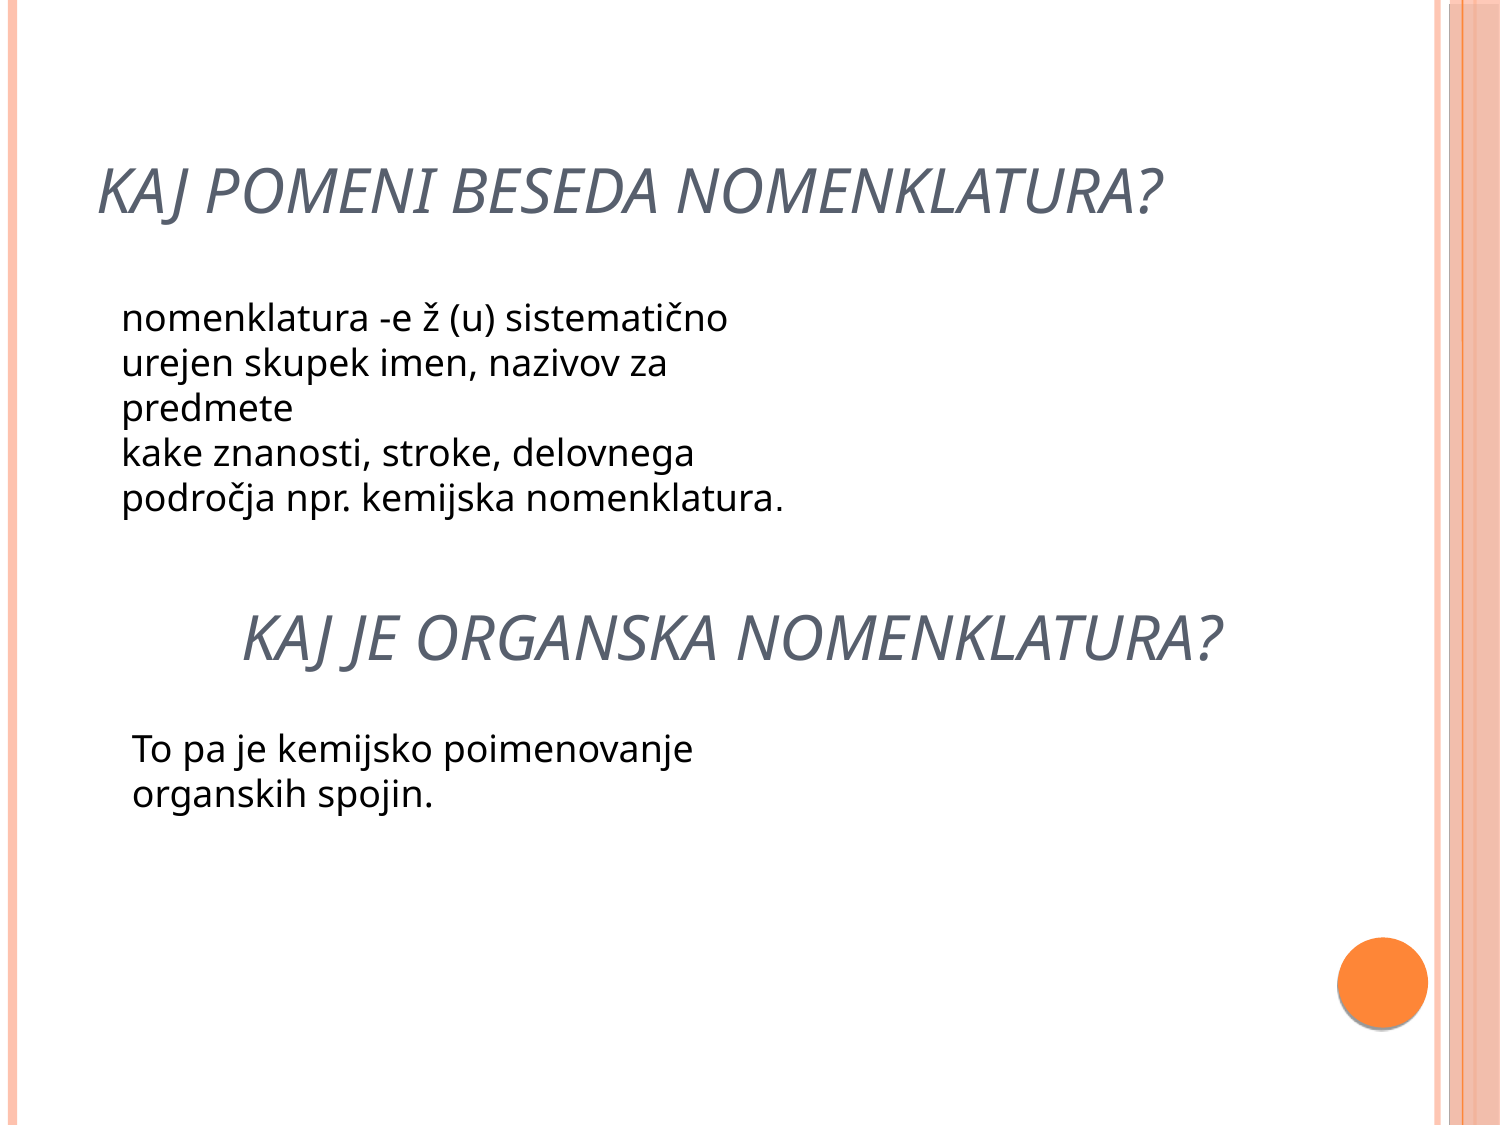

Kaj pomeni beseda nomenklatura?
nomenklatura -e ž (u) sistematično urejen skupek imen, nazivov za predmete
kake znanosti, stroke, delovnega področja npr. kemijska nomenklatura.
Kaj je organska nomenklatura?
To pa je kemijsko poimenovanje organskih spojin.